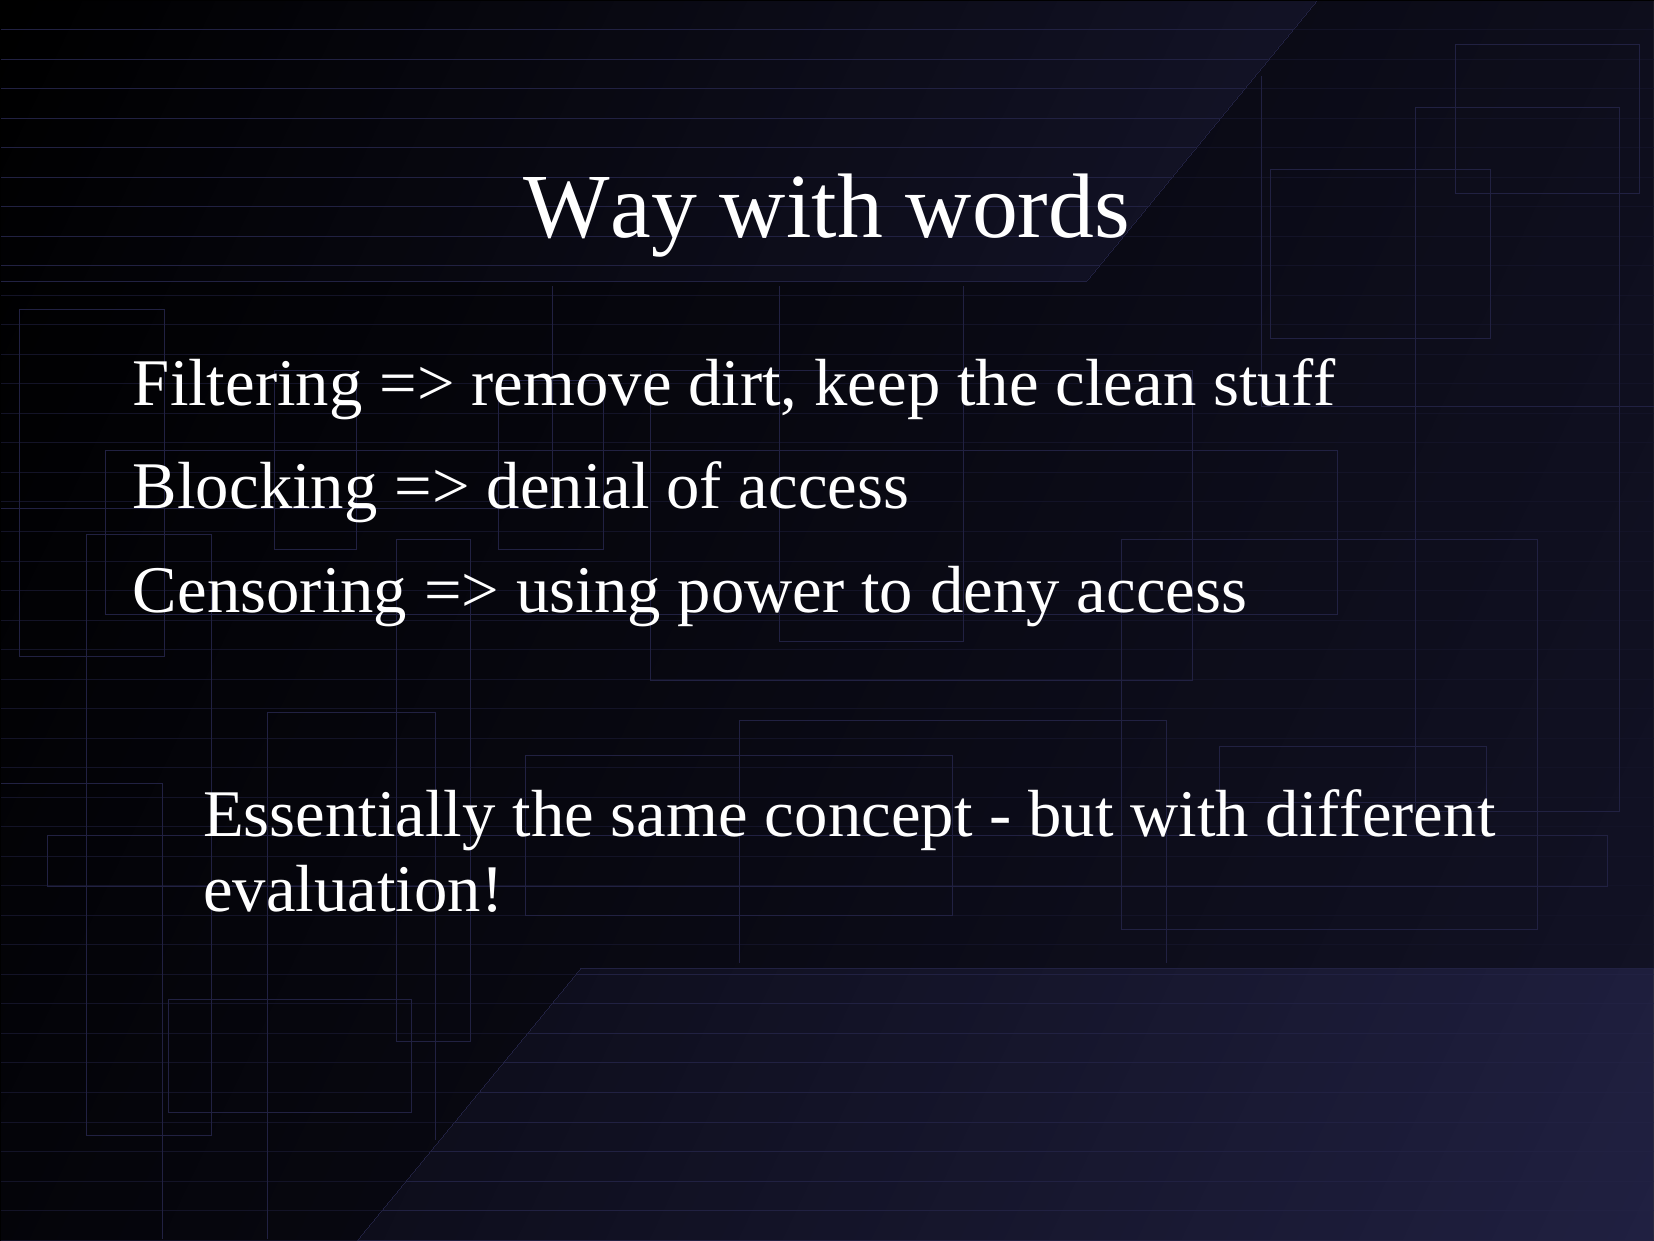

# Way with words
Filtering => remove dirt, keep the clean stuff
Blocking => denial of access
Censoring => using power to deny access
Essentially the same concept - but with different evaluation!